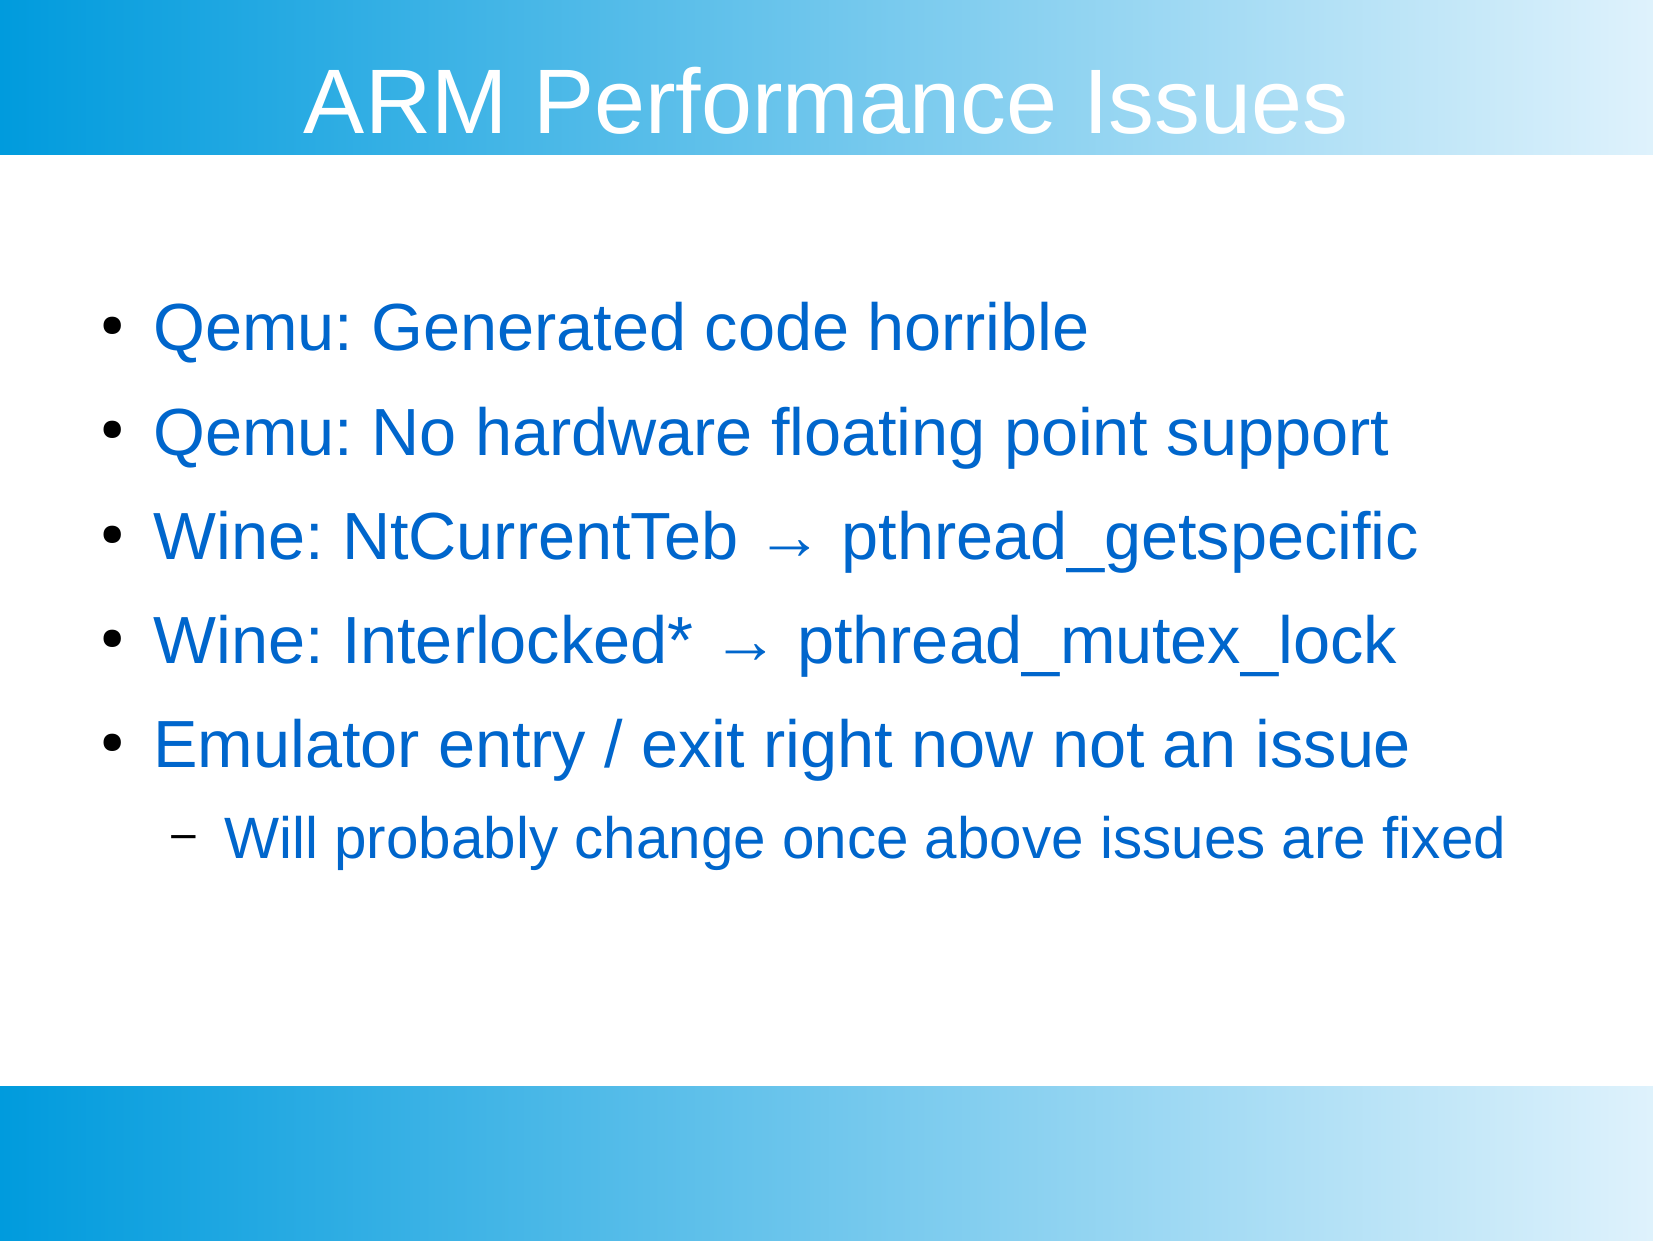

# ARM Performance Issues
Qemu: Generated code horrible
Qemu: No hardware floating point support
Wine: NtCurrentTeb → pthread_getspecific
Wine: Interlocked* → pthread_mutex_lock
Emulator entry / exit right now not an issue
Will probably change once above issues are fixed